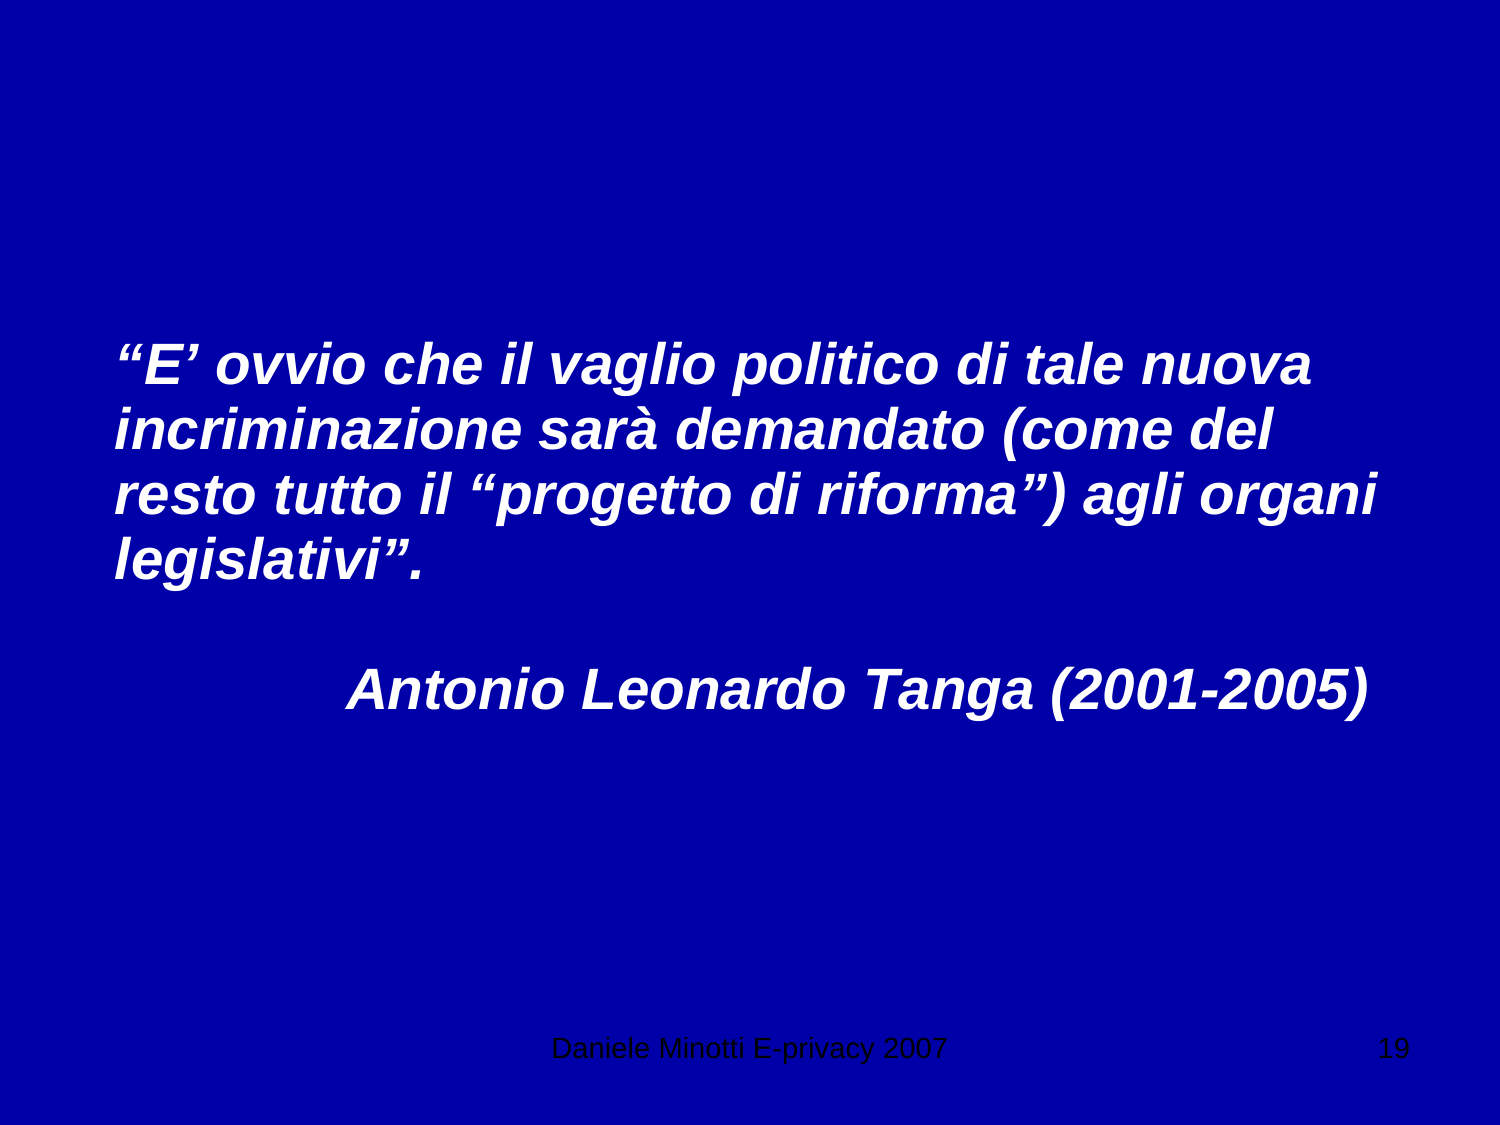

# “E’ ovvio che il vaglio politico di tale nuova incriminazione sarà demandato (come del resto tutto il “progetto di riforma”) agli organi legislativi”. Antonio Leonardo Tanga (2001-2005)
Daniele Minotti E-privacy 2007
19